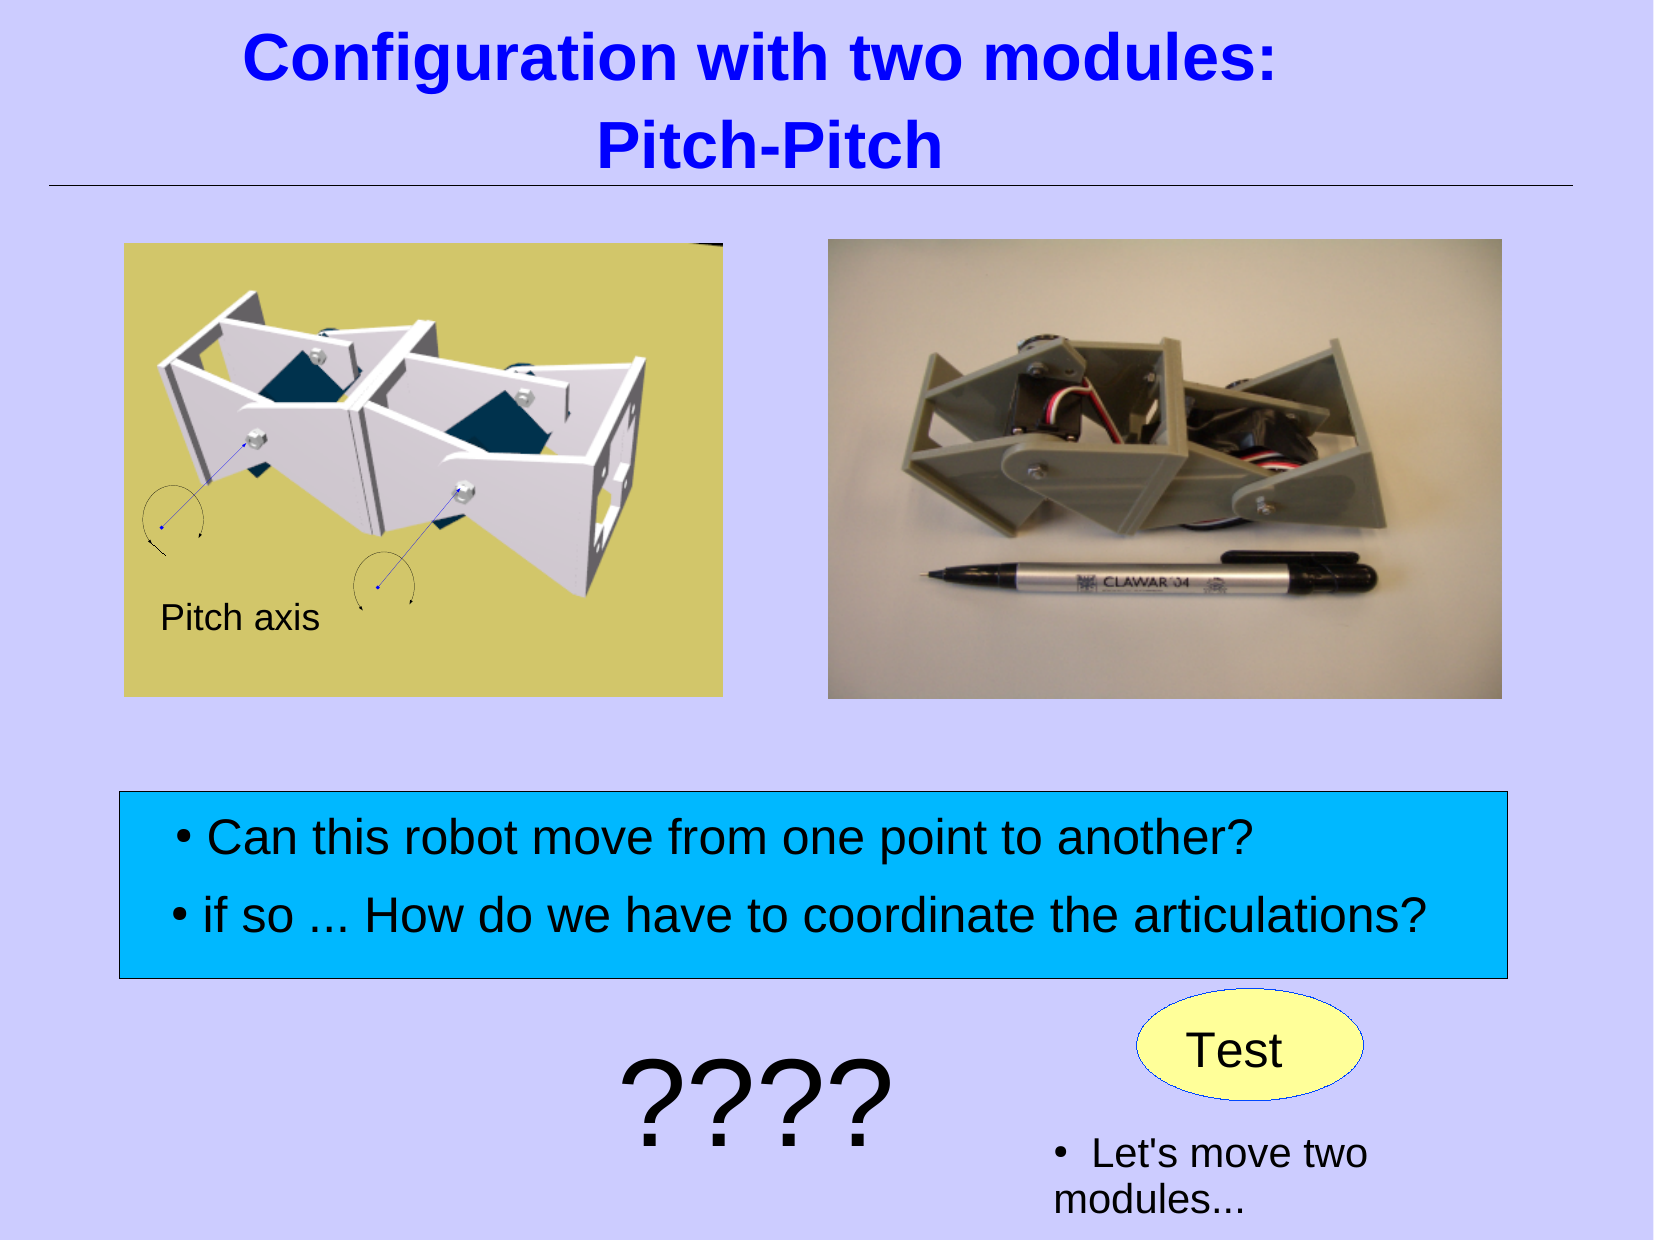

# Configuration with two modules: Pitch-Pitch
Pitch axis
 Can this robot move from one point to another?
 if so ... How do we have to coordinate the articulations?
Test
????
 Let's move two modules...